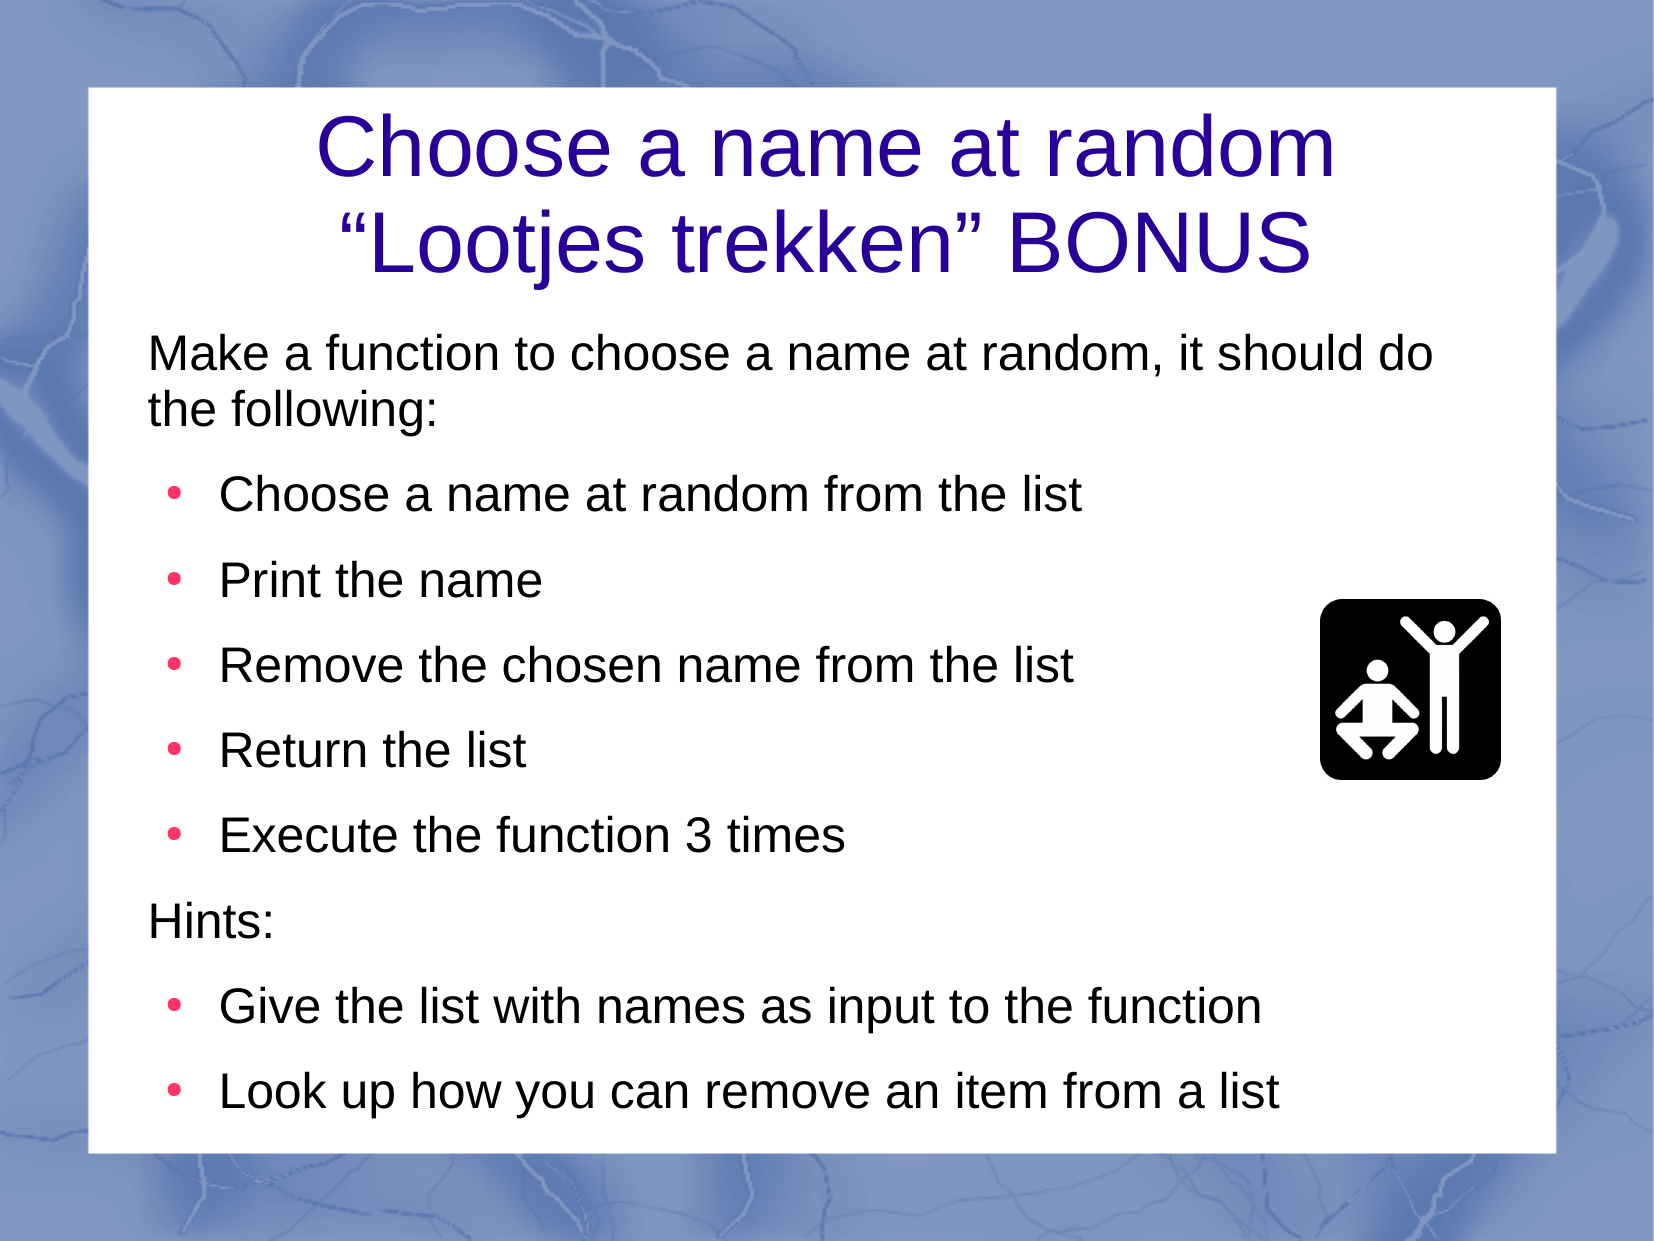

# Choose a name at random “Lootjes trekken” BONUS
Make a function to choose a name at random, it should do the following:
Choose a name at random from the list
Print the name
Remove the chosen name from the list
Return the list
Execute the function 3 times
Hints:
Give the list with names as input to the function
Look up how you can remove an item from a list